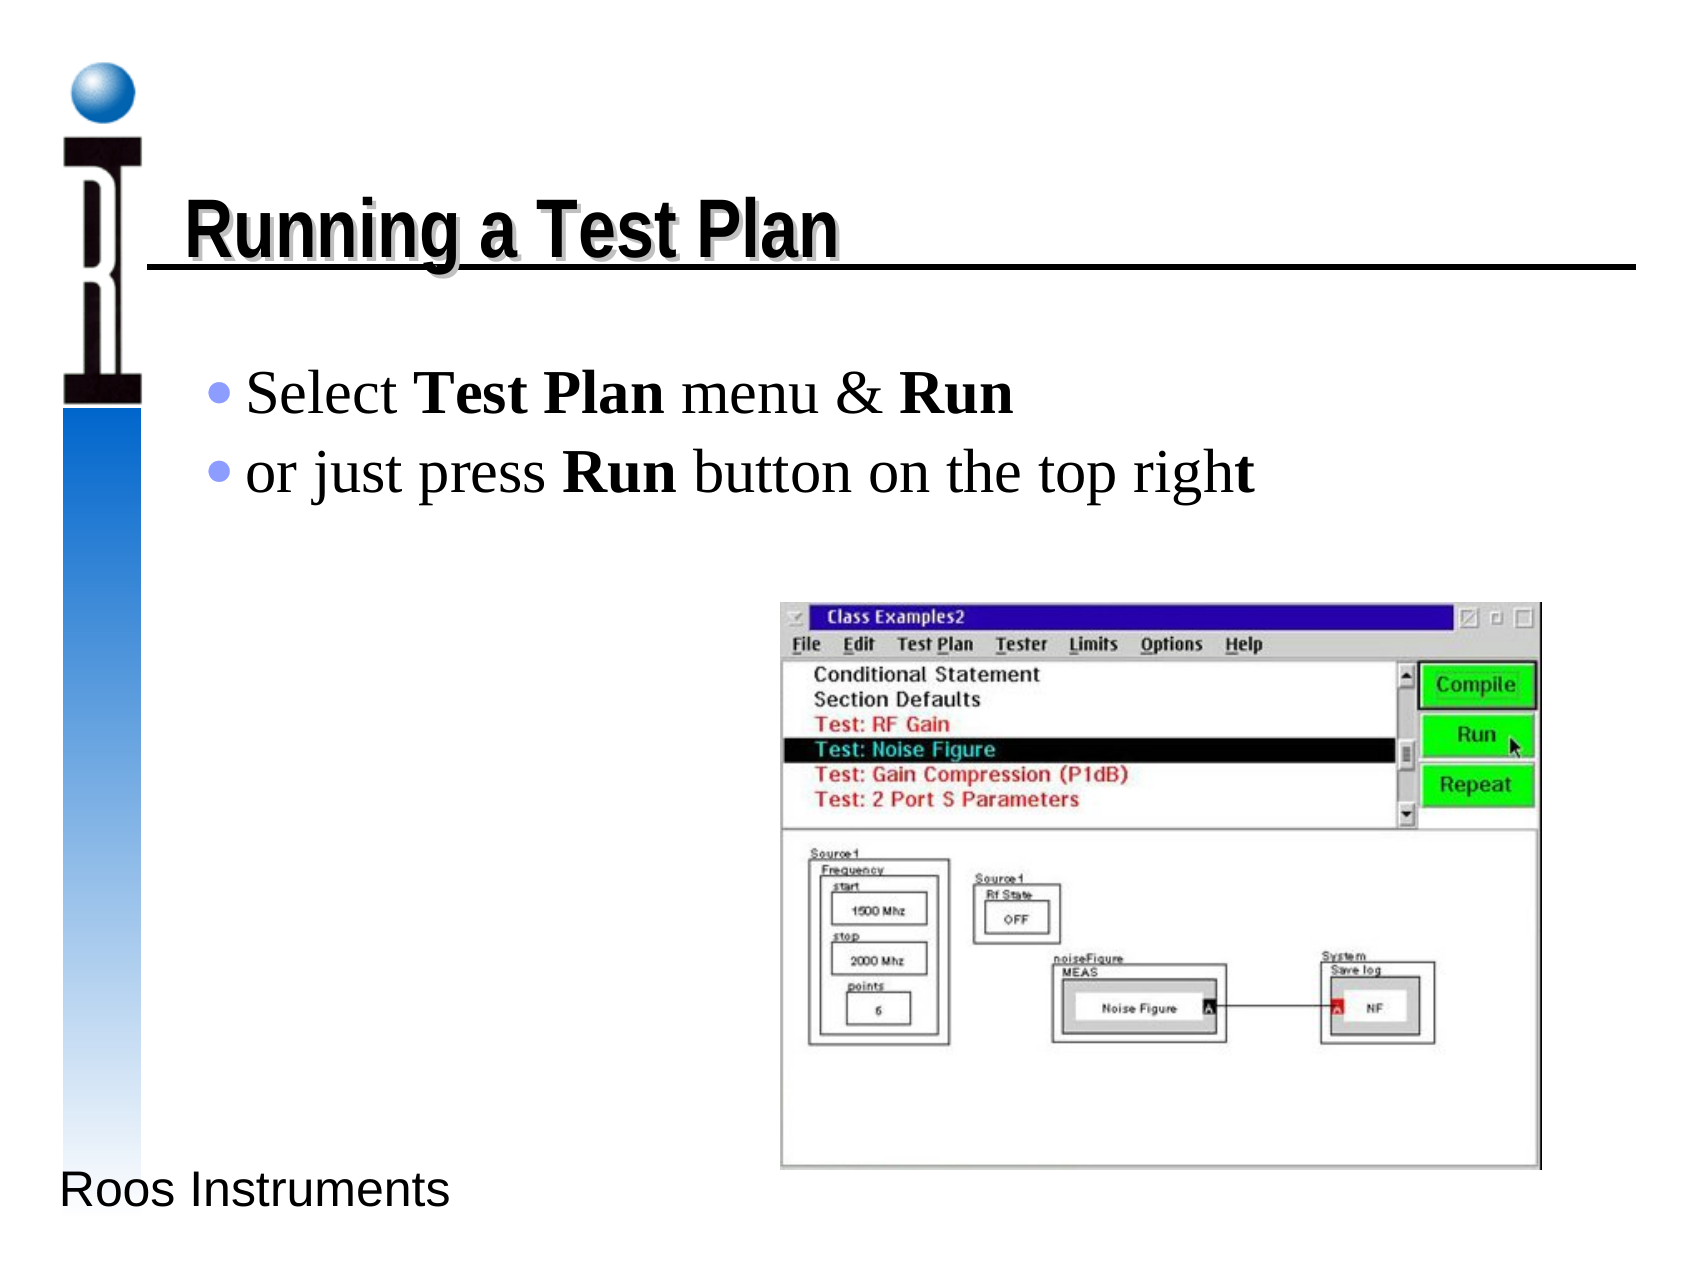

Running a Test Plan
Select Test Plan menu & Run
or just press Run button on the top right